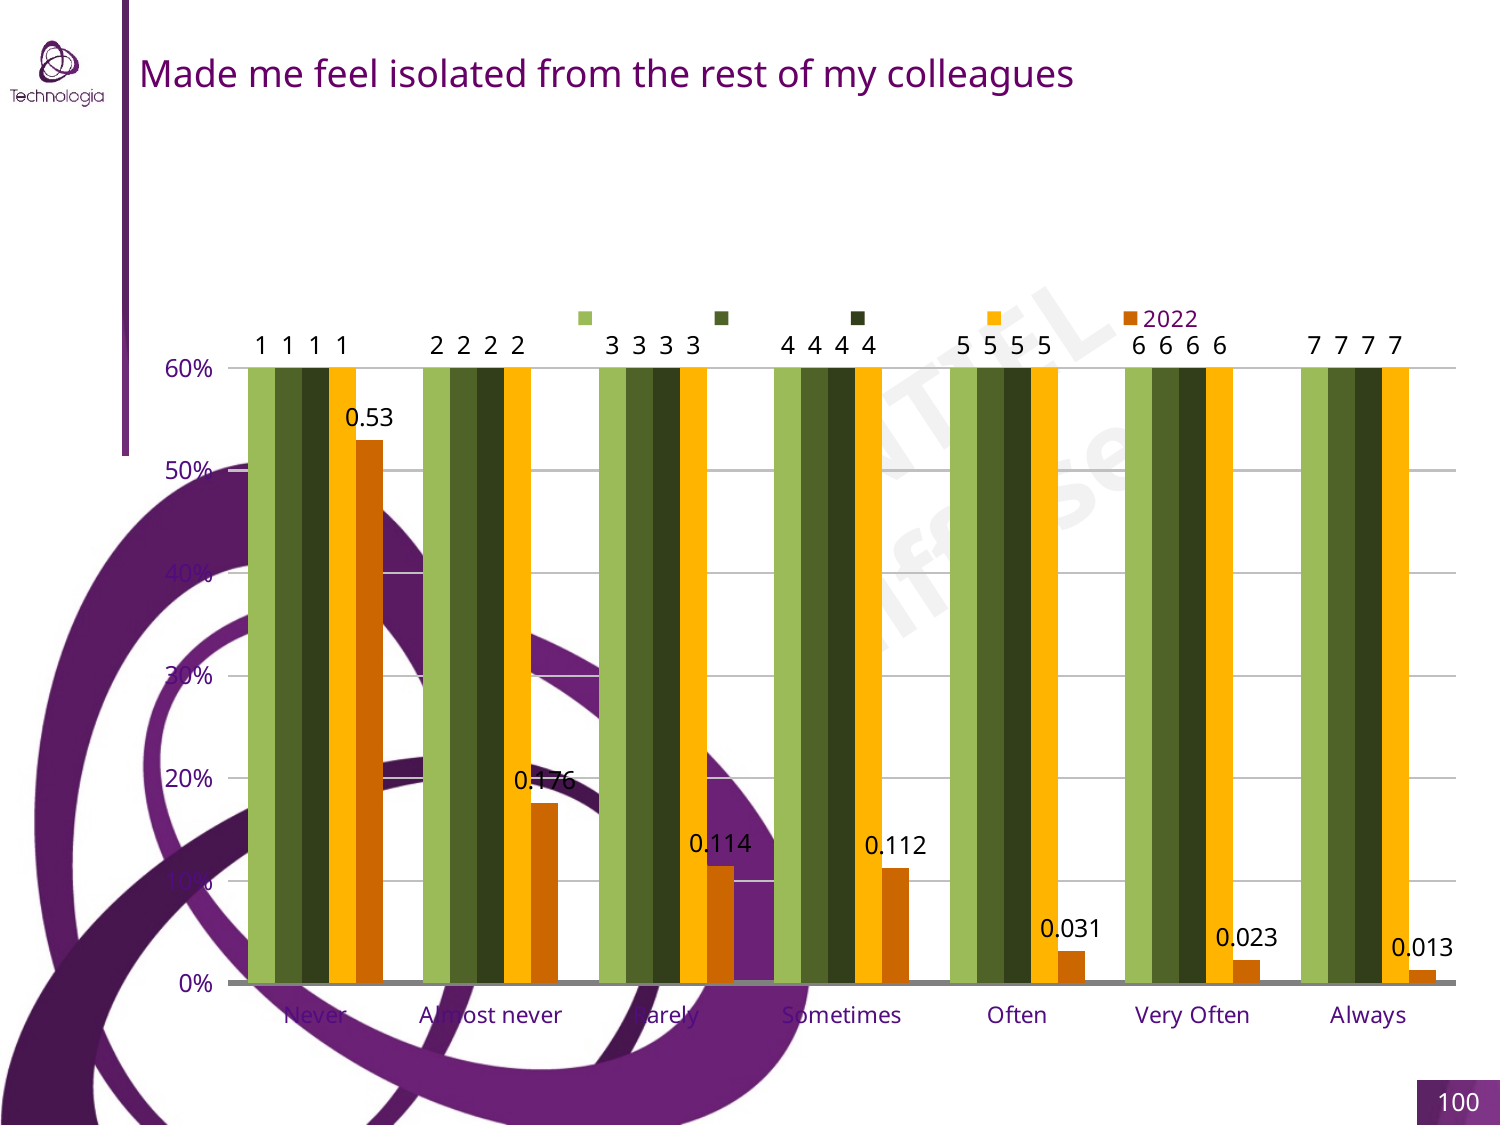

# Made me feel isolated from the rest of my colleagues
[unsupported chart]